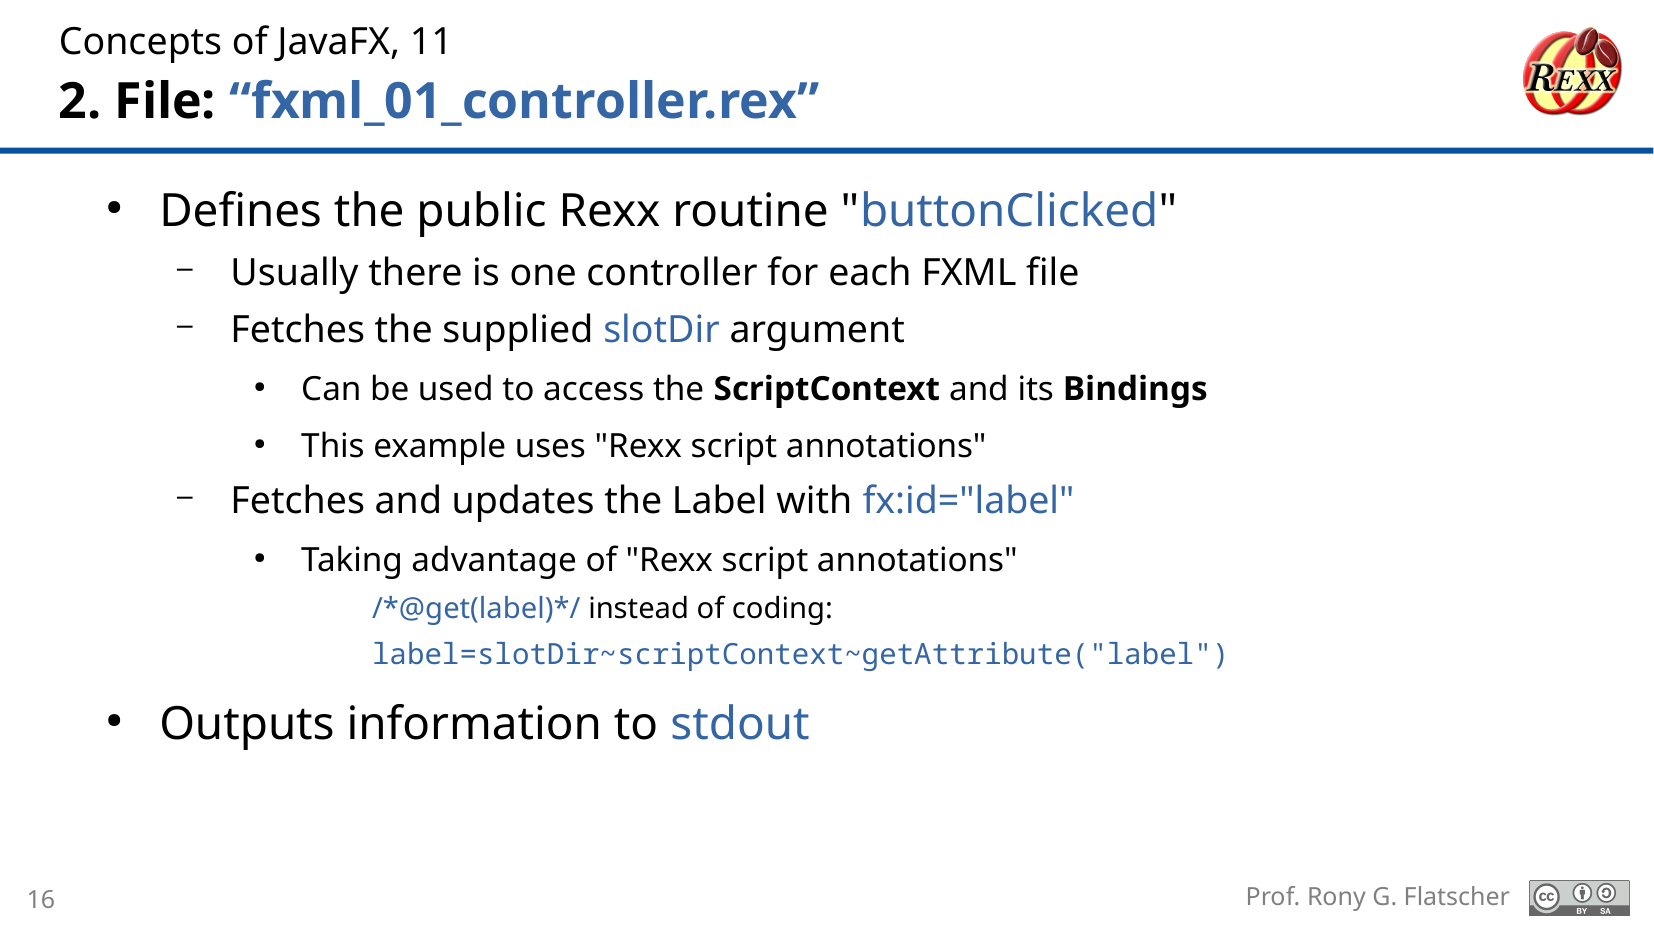

Concepts of JavaFX, 11
2. File: “fxml_01_controller.rex”
# Defines the public Rexx routine "buttonClicked"
Usually there is one controller for each FXML file
Fetches the supplied slotDir argument
Can be used to access the ScriptContext and its Bindings
This example uses "Rexx script annotations"
Fetches and updates the Label with fx:id="label"
Taking advantage of "Rexx script annotations"
/*@get(label)*/ instead of coding:
label=slotDir~scriptContext~getAttribute("label")
Outputs information to stdout